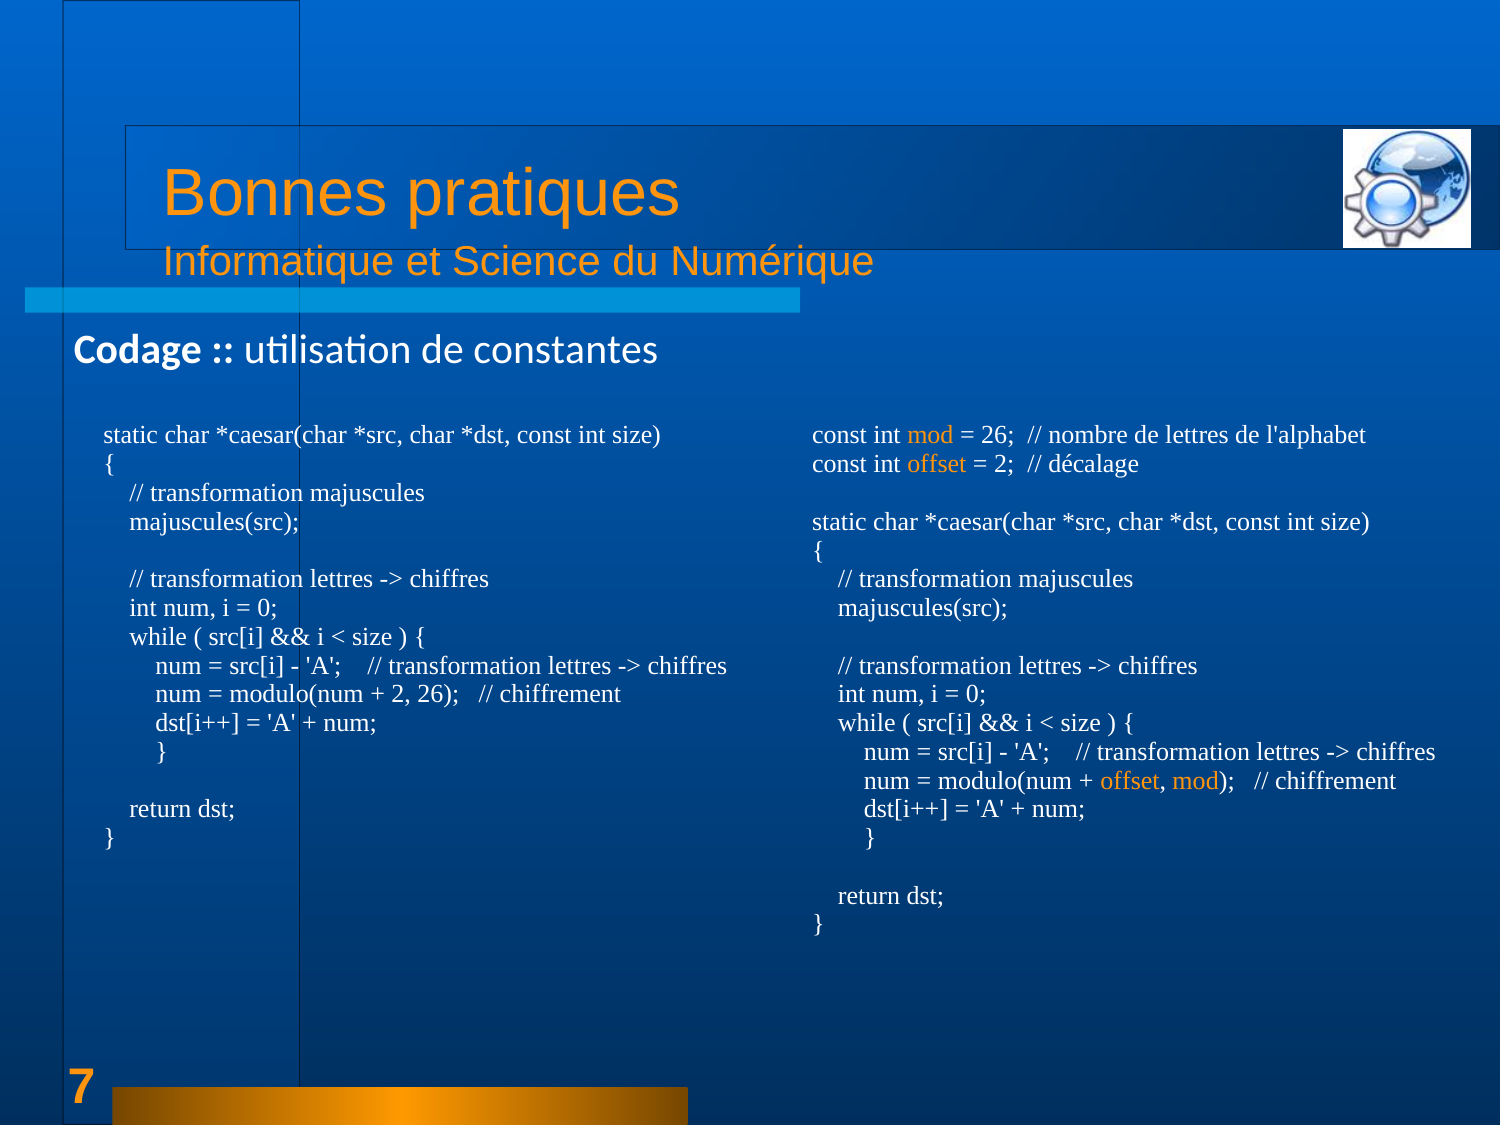

Codage :: utilisation de constantes
static char *caesar(char *src, char *dst, const int size)
{
 // transformation majuscules
 majuscules(src);
 // transformation lettres -> chiffres
 int num, i = 0;
 while ( src[i] && i < size ) {
 num = src[i] - 'A'; // transformation lettres -> chiffres
 num = modulo(num + 2, 26); // chiffrement
 dst[i++] = 'A' + num;
 }
 return dst;
}
const int mod = 26; // nombre de lettres de l'alphabet
const int offset = 2; // décalage
static char *caesar(char *src, char *dst, const int size)
{
 // transformation majuscules
 majuscules(src);
 // transformation lettres -> chiffres
 int num, i = 0;
 while ( src[i] && i < size ) {
 num = src[i] - 'A'; // transformation lettres -> chiffres
 num = modulo(num + offset, mod); // chiffrement
 dst[i++] = 'A' + num;
 }
 return dst;
}